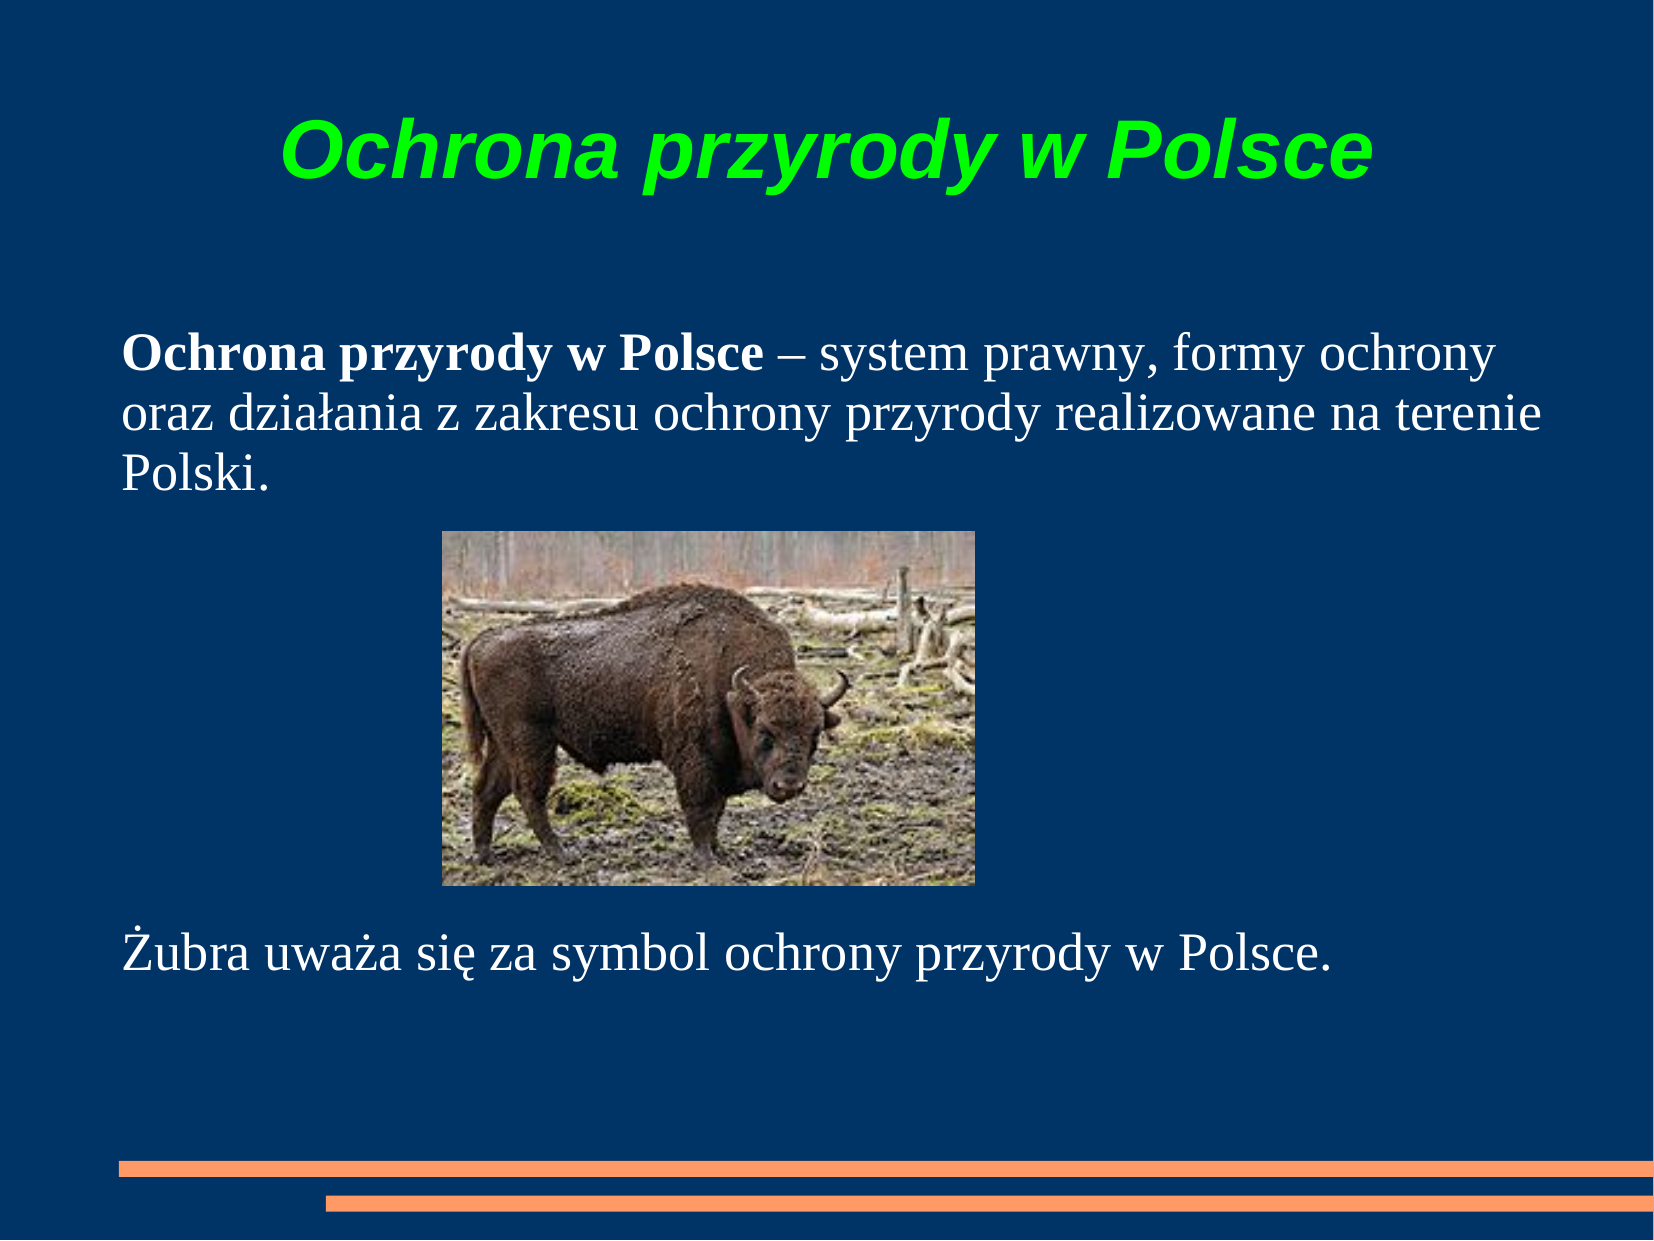

# Ochrona przyrody w Polsce
Ochrona przyrody w Polsce – system prawny, formy ochrony oraz działania z zakresu ochrony przyrody realizowane na terenie Polski.
Żubra uważa się za symbol ochrony przyrody w Polsce.